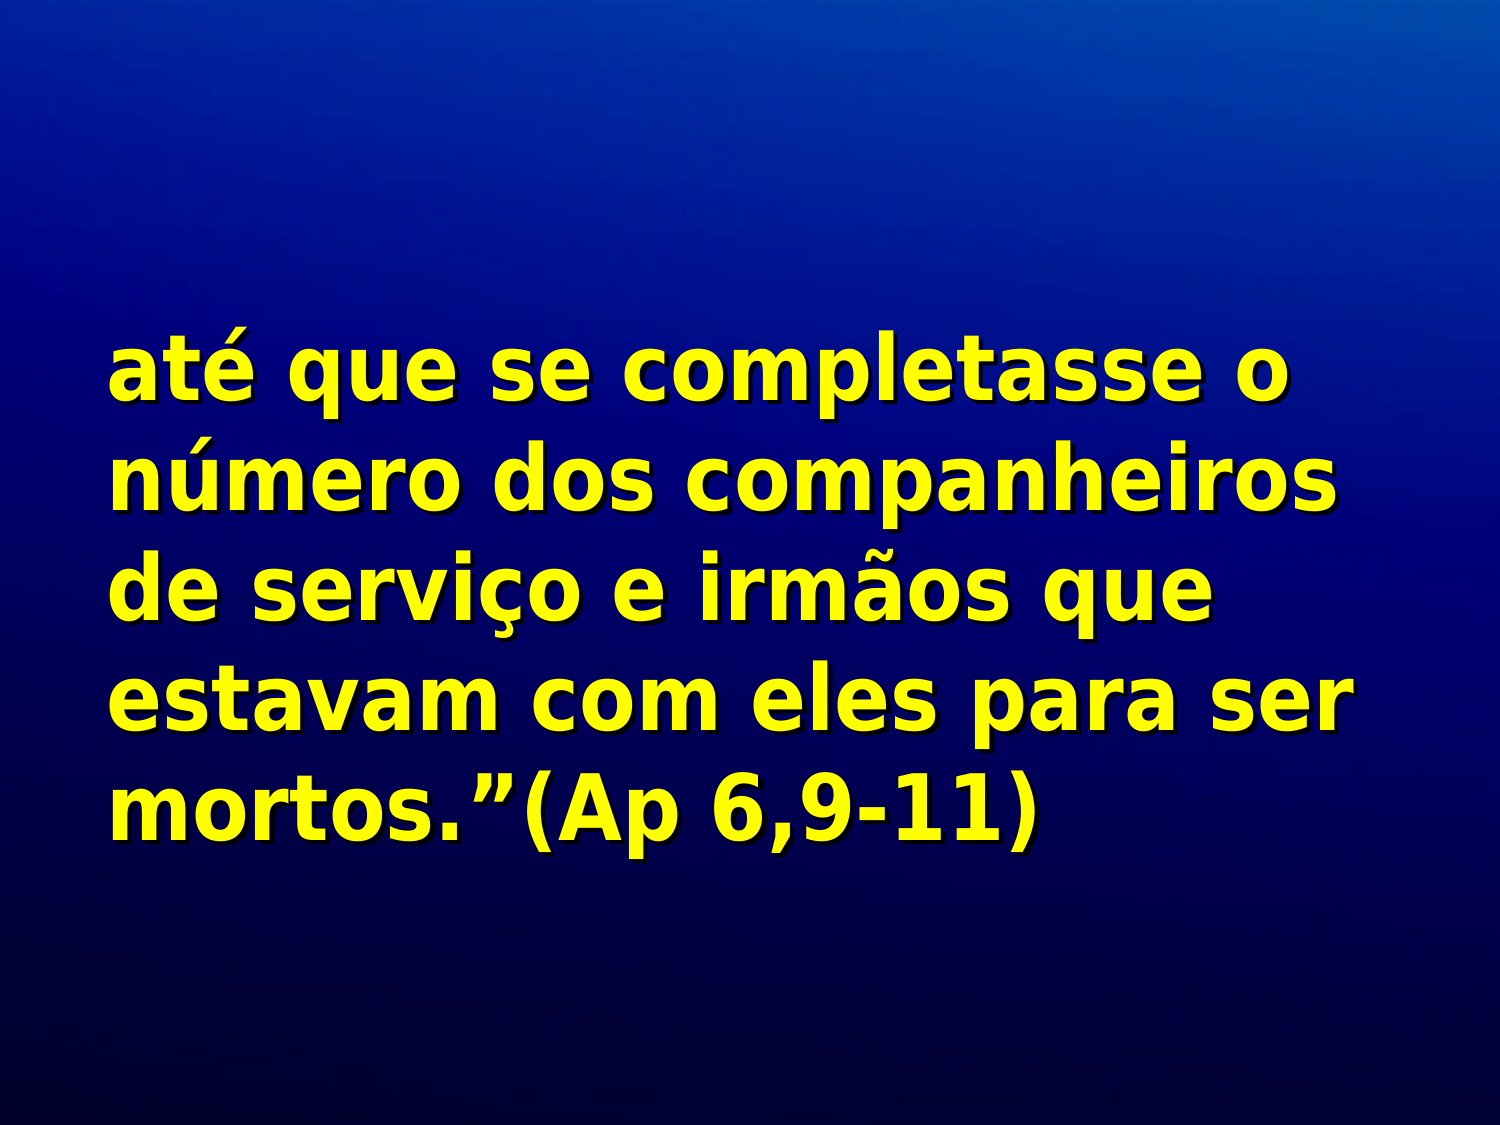

até que se completasse o número dos companheiros de serviço e irmãos que estavam com eles para ser mortos.”(Ap 6,9-11)